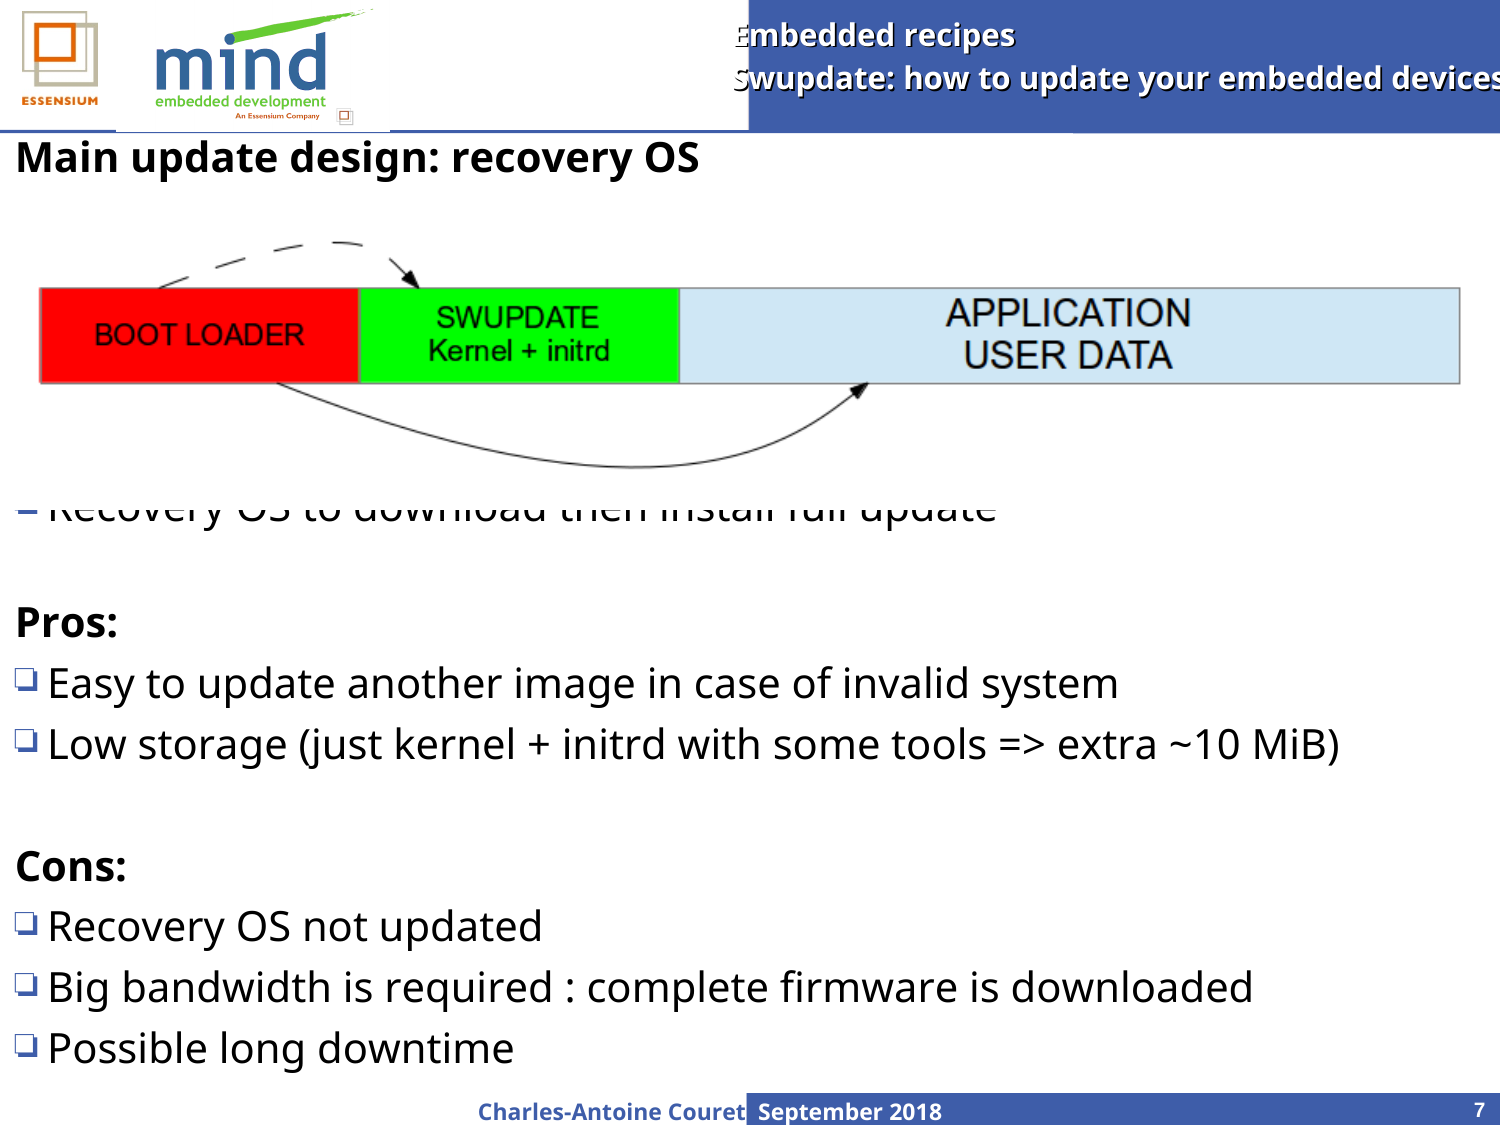

Embedded recipes
Swupdate: how to update your embedded devices?
# Main update design: recovery OS
Recovery OS to download then install full update
Pros:
Easy to update another image in case of invalid system
Low storage (just kernel + initrd with some tools => extra ~10 MiB)
Cons:
Recovery OS not updated
Big bandwidth is required : complete firmware is downloaded
Possible long downtime
Charles-Antoine Couret September 2018